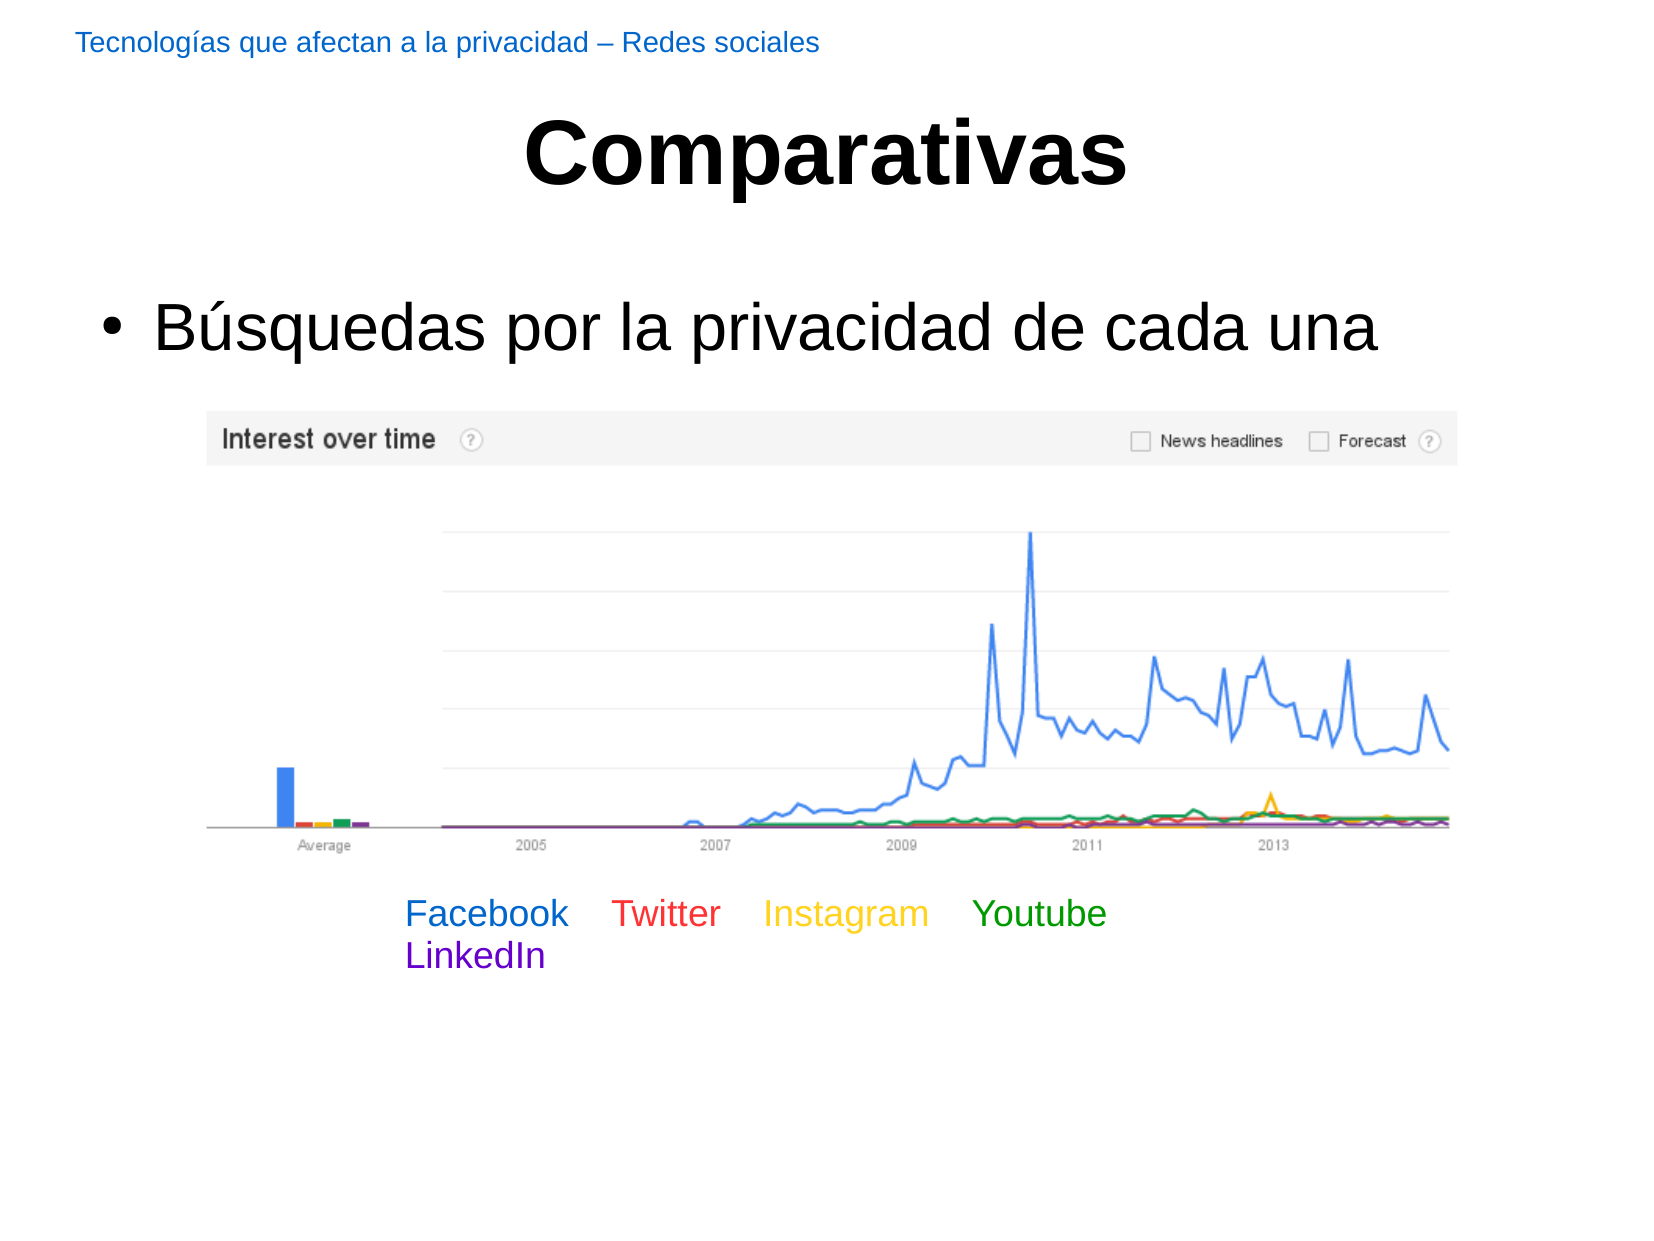

Tecnologías que afectan a la privacidad – Redes sociales
# Comparativas
Búsquedas por la privacidad de cada una
Facebook Twitter Instagram Youtube LinkedIn